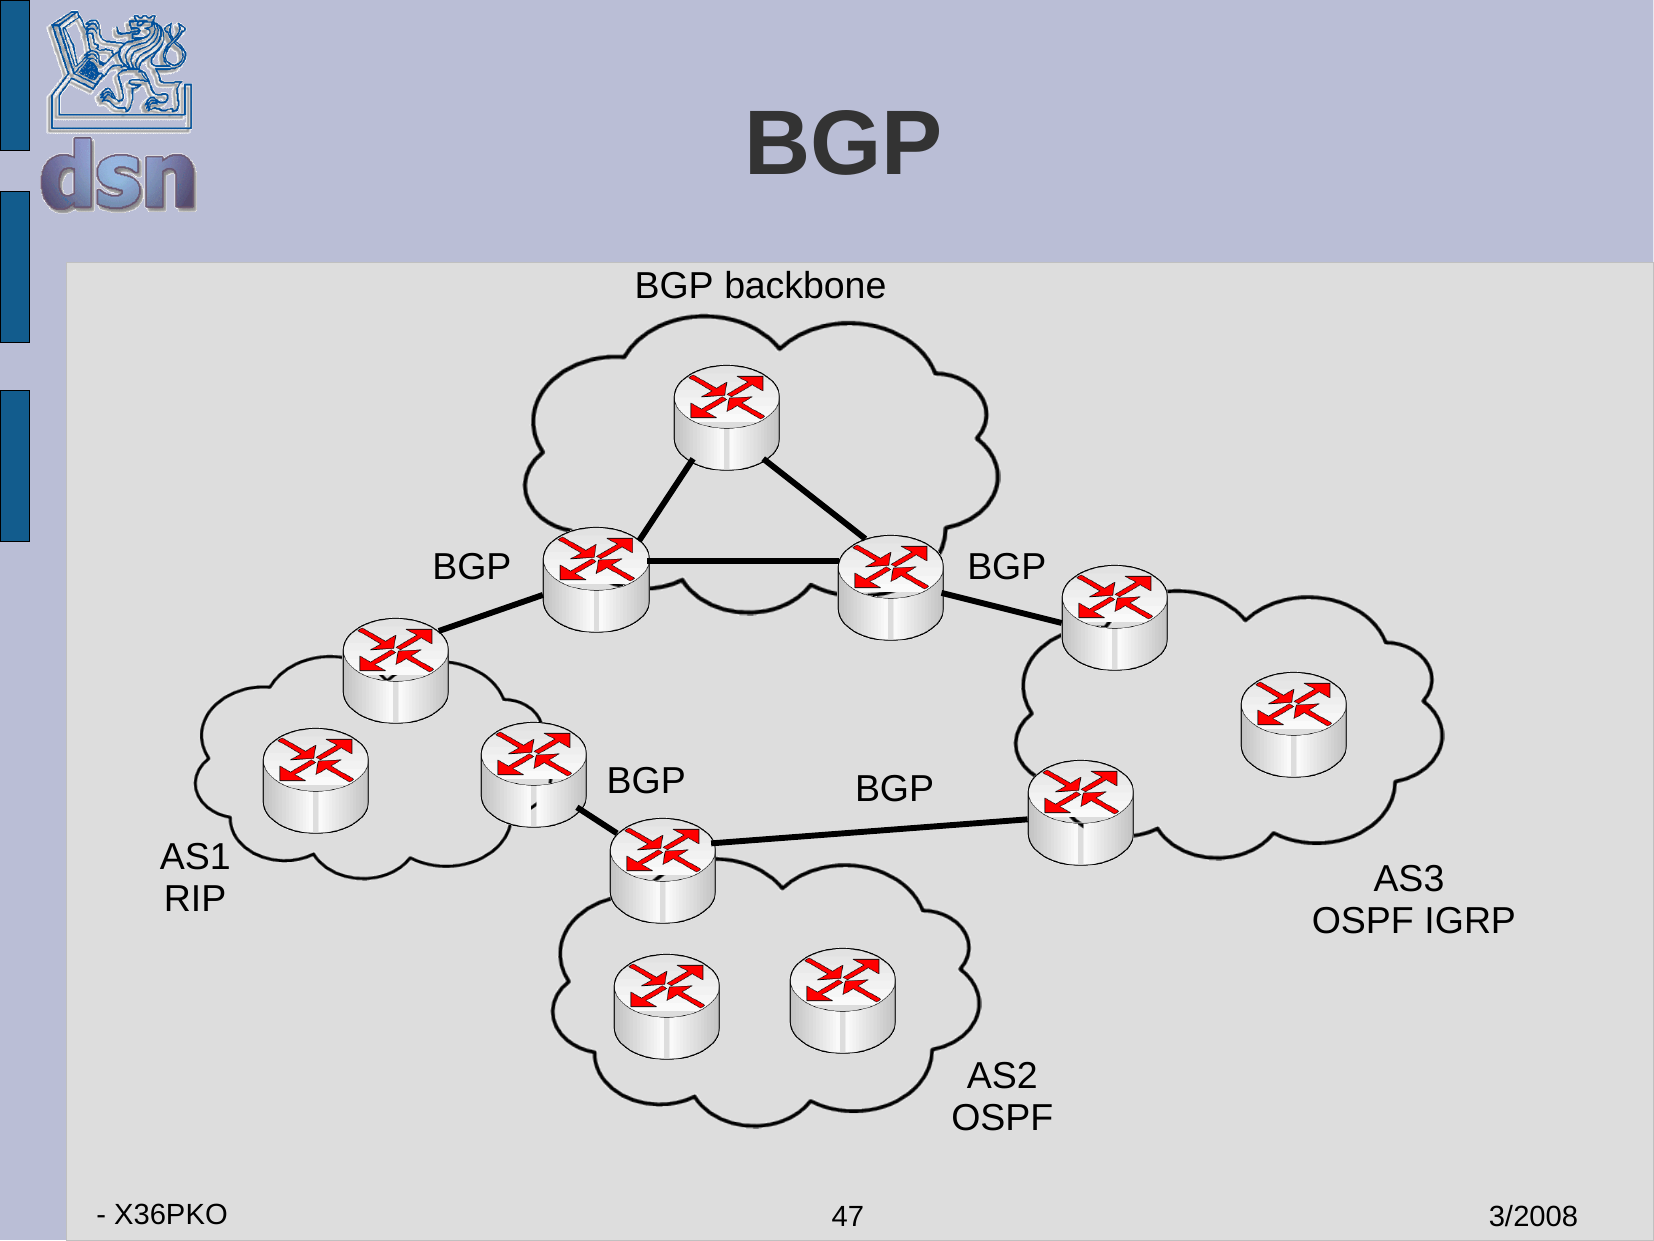

# BGP
BGP backbone
BGP
BGP
BGP
BGP
AS1
RIP
AS3
OSPF IGRP
AS2
OSPF